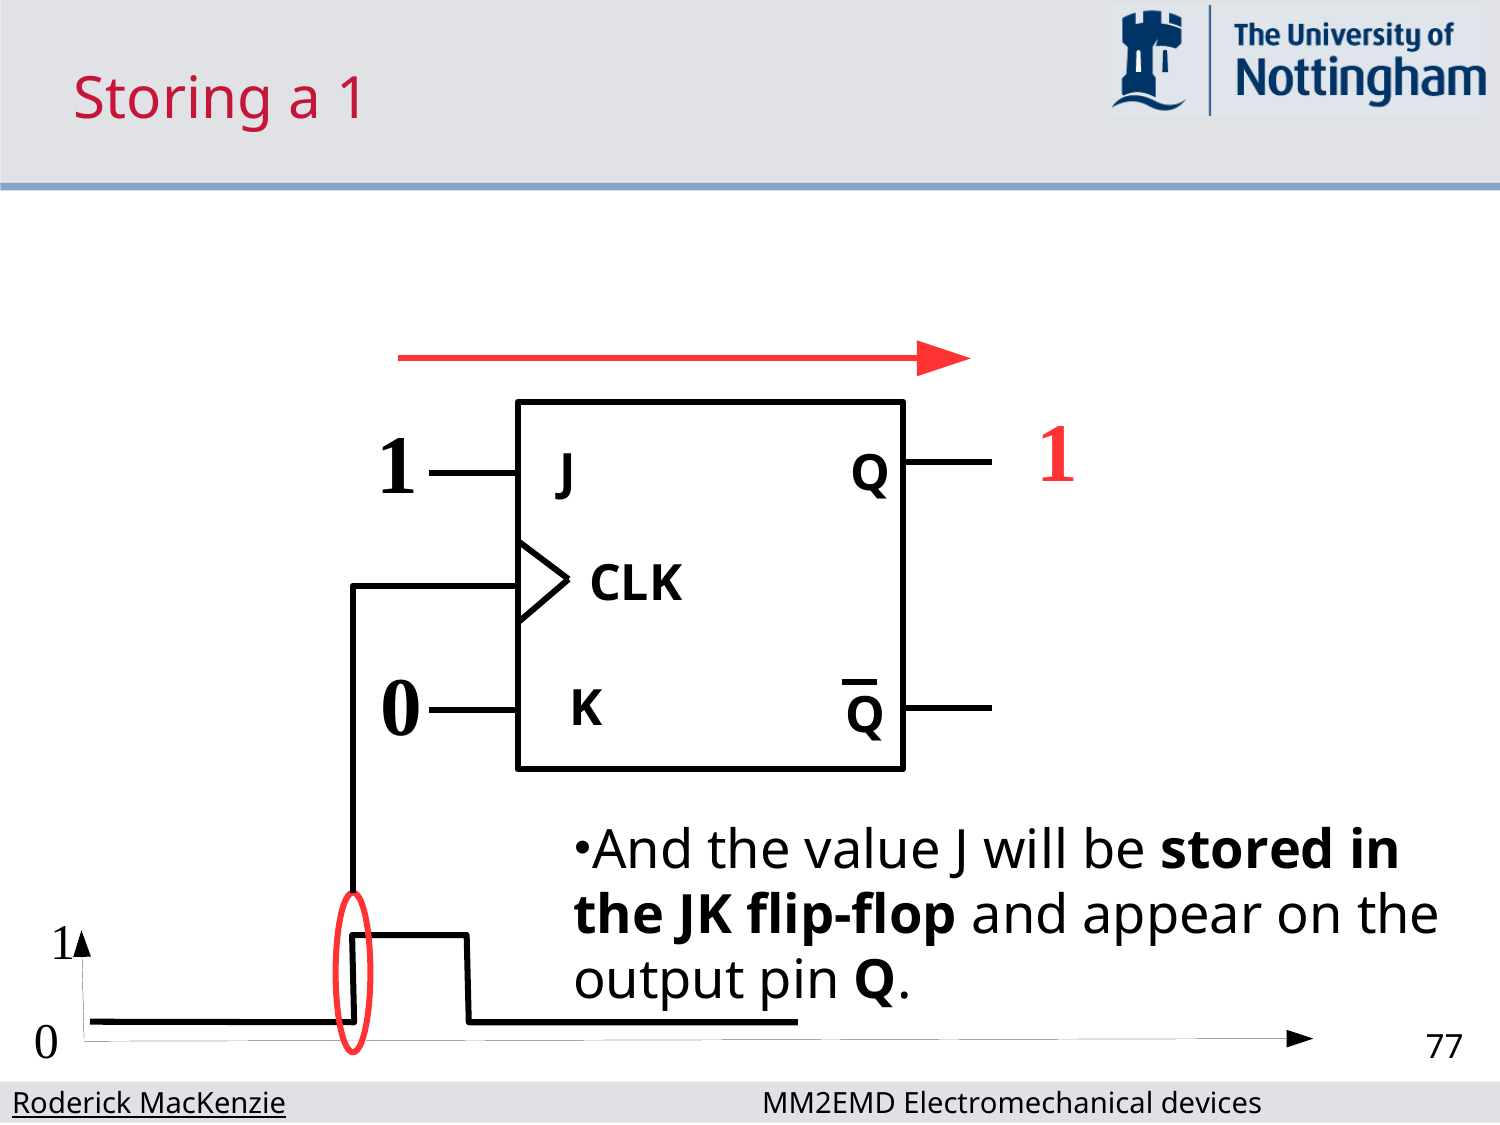

# Storing a 1
1
1
J
Q
CLK
0
K
Q
And the value J will be stored in the JK flip-flop and appear on the output pin Q.
1
0